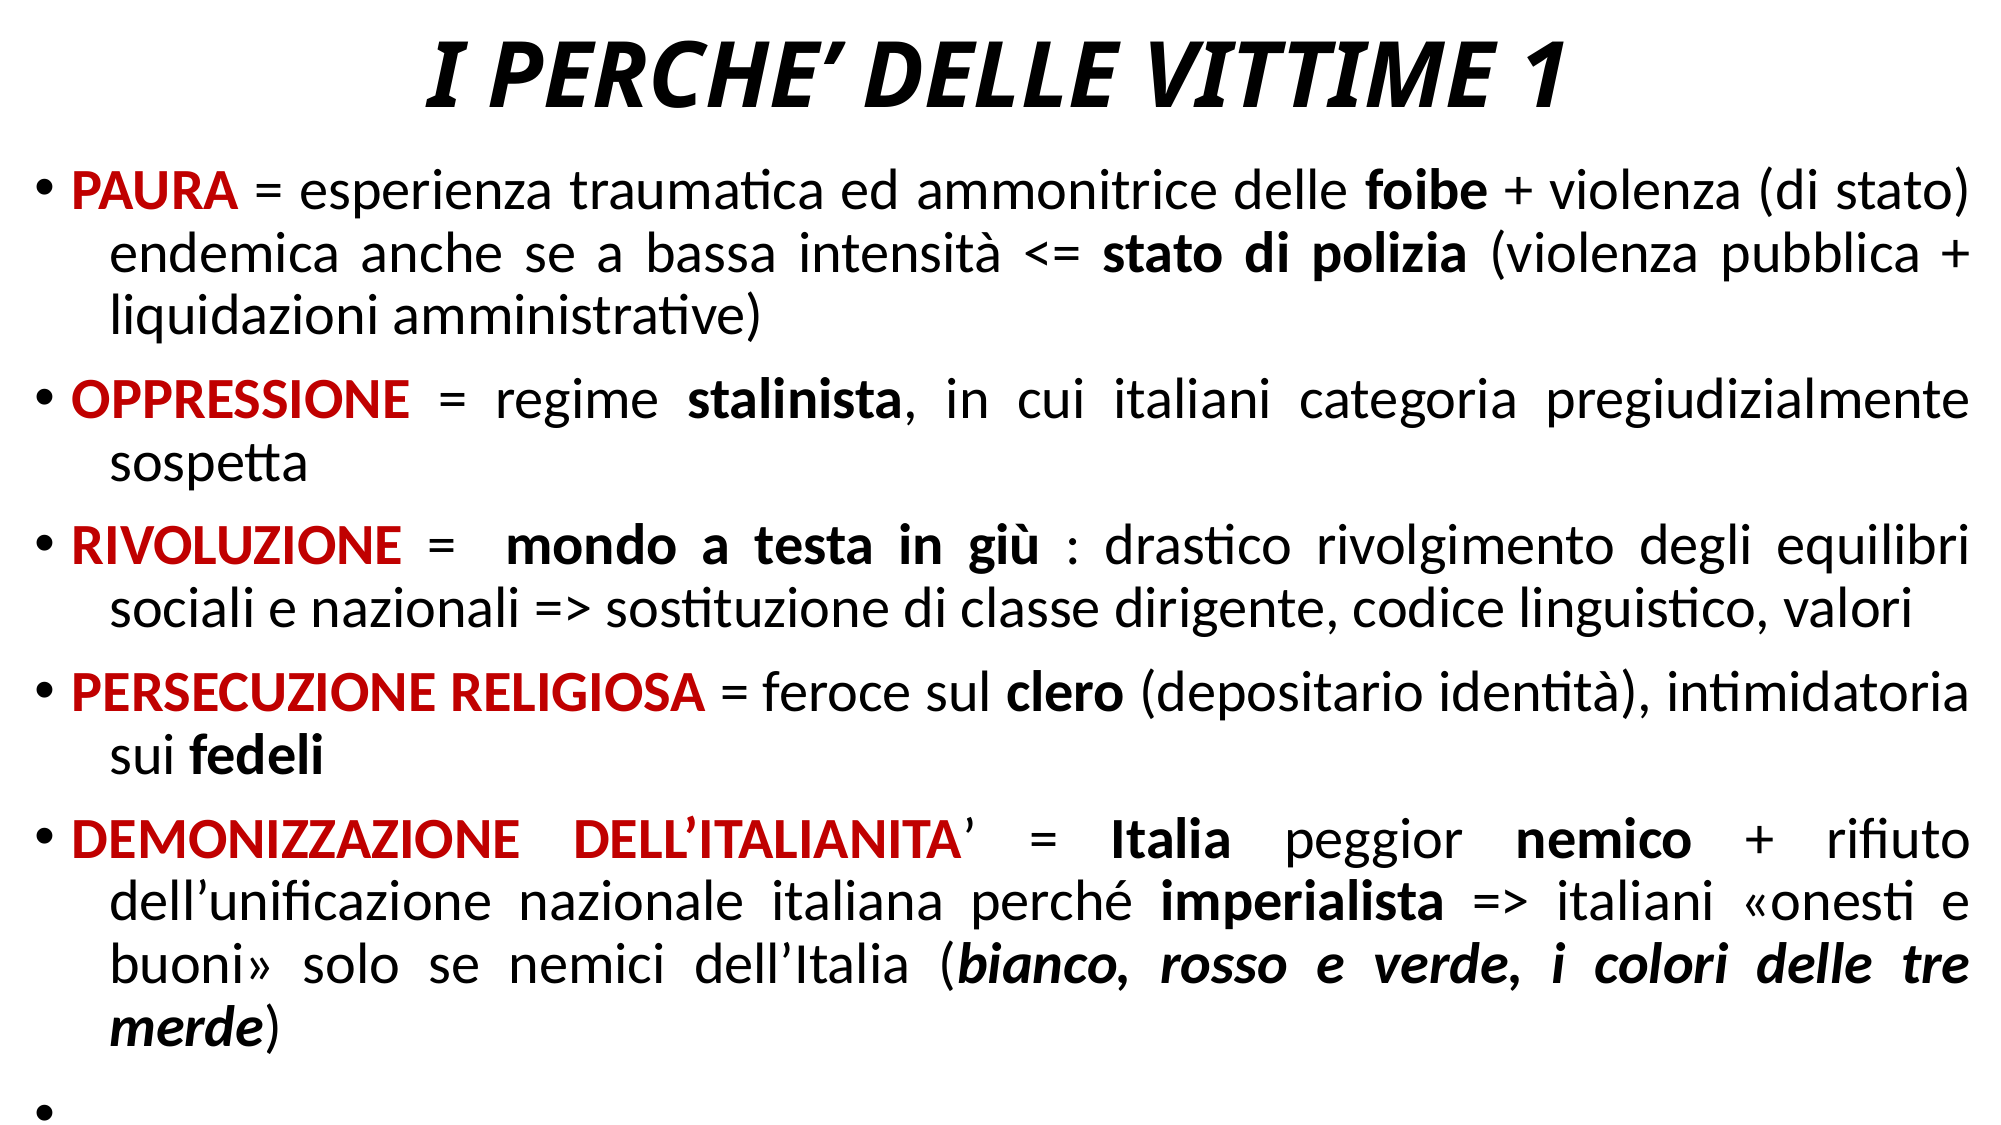

# I PERCHE’ DELLE VITTIME 1
PAURA = esperienza traumatica ed ammonitrice delle foibe + violenza (di stato) endemica anche se a bassa intensità <= stato di polizia (violenza pubblica + liquidazioni amministrative)
OPPRESSIONE = regime stalinista, in cui italiani categoria pregiudizialmente sospetta
RIVOLUZIONE = mondo a testa in giù : drastico rivolgimento degli equilibri sociali e nazionali => sostituzione di classe dirigente, codice linguistico, valori
PERSECUZIONE RELIGIOSA = feroce sul clero (depositario identità), intimidatoria sui fedeli
DEMONIZZAZIONE DELL’ITALIANITA’ = Italia peggior nemico + rifiuto dell’unificazione nazionale italiana perché imperialista => italiani «onesti e buoni» solo se nemici dell’Italia (bianco, rosso e verde, i colori delle tre merde)